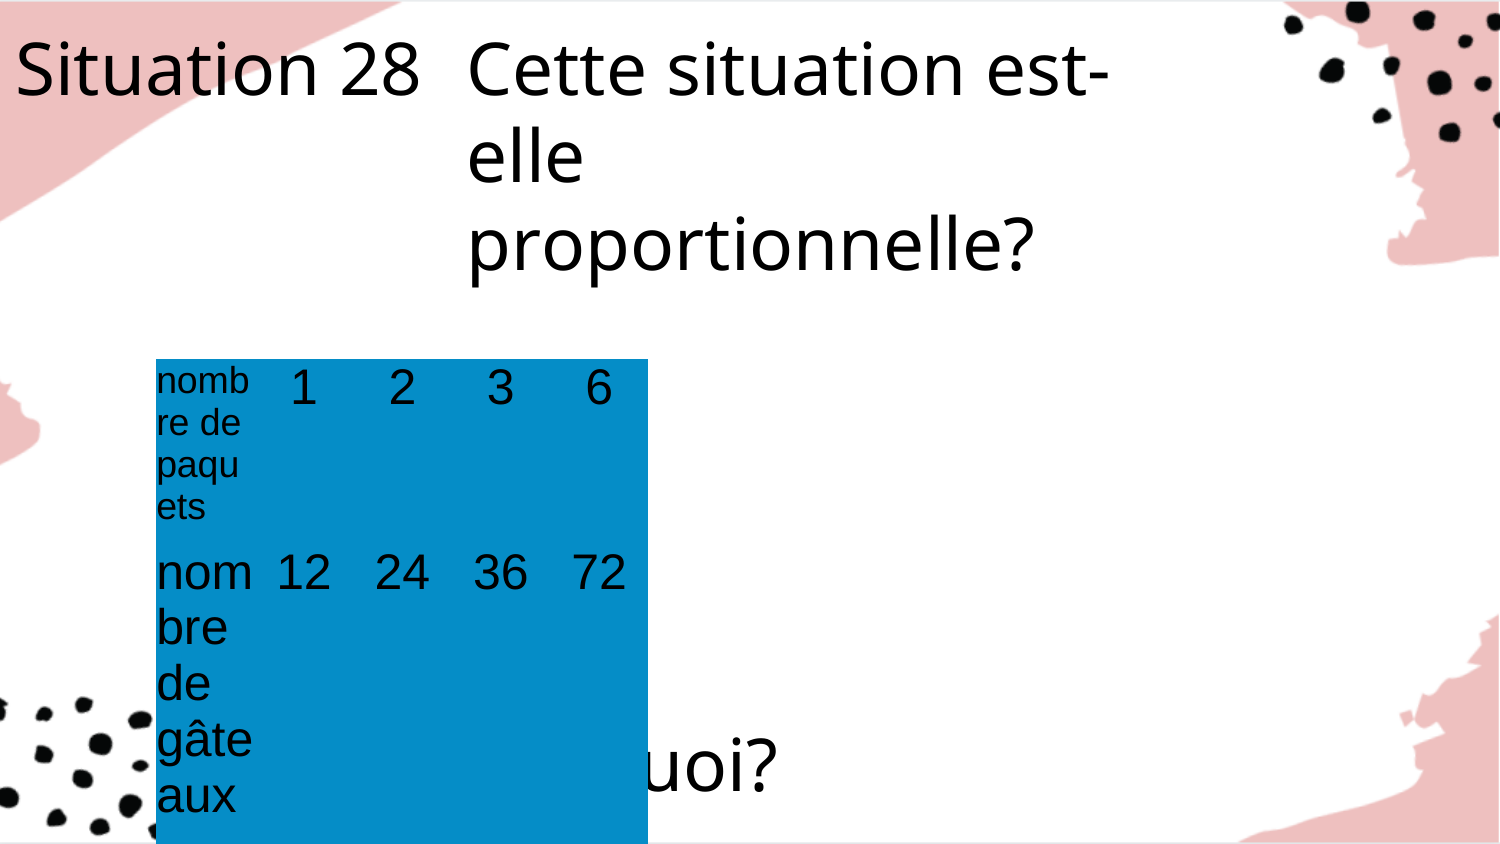

Situation 28
Cette situation est-elle proportionnelle?
| nombre de paquets | 1 | 2 | 3 | 6 |
| --- | --- | --- | --- | --- |
| nombre de gâteaux | 12 | 24 | 36 | 72 |
Pourquoi?